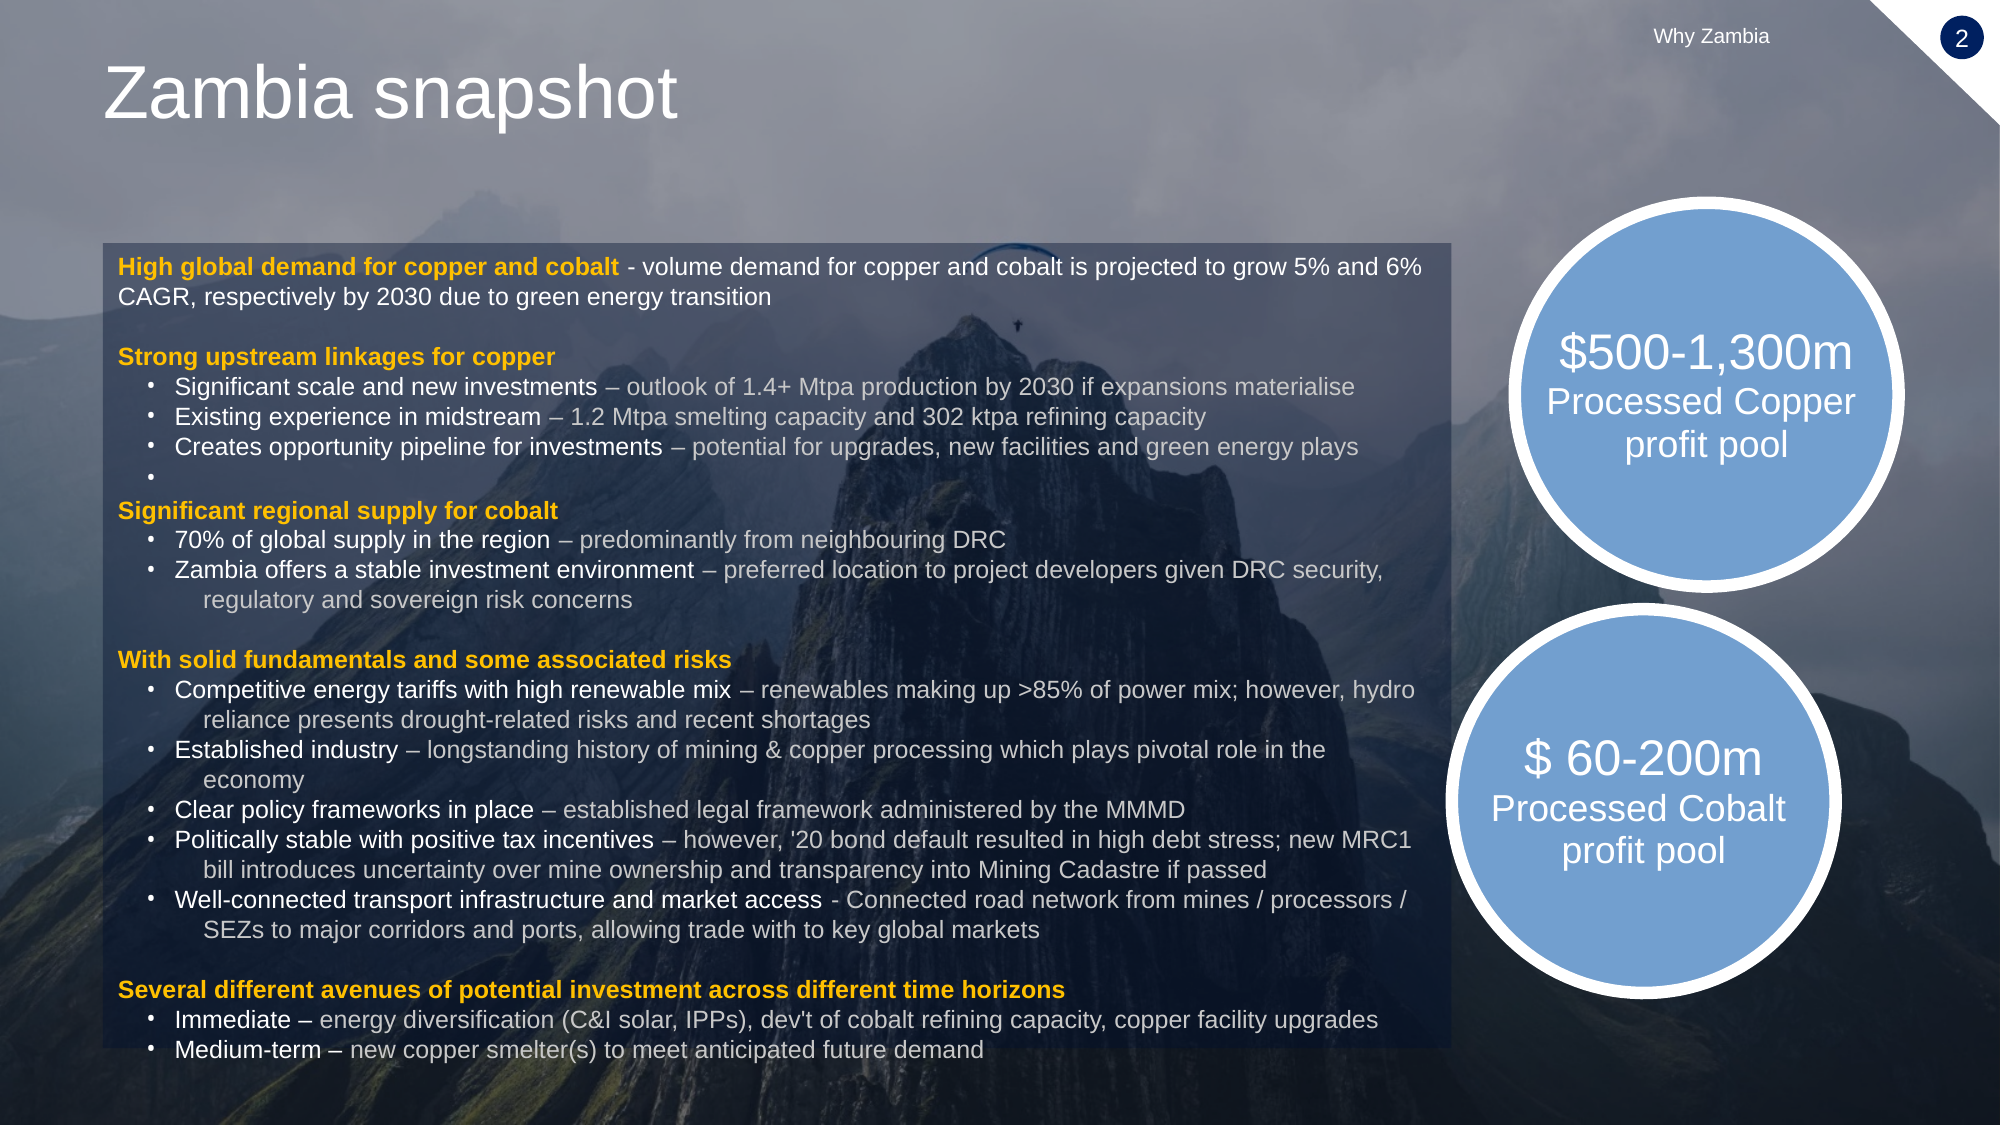

Why Zambia
2
# Zambia snapshot
$500-1,300m
Processed Copper
profit pool
High global demand for copper and cobalt - volume demand for copper and cobalt is projected to grow 5% and 6% CAGR, respectively by 2030 due to green energy transition
Strong upstream linkages for copper
Significant scale and new investments – outlook of 1.4+ Mtpa production by 2030 if expansions materialise
Existing experience in midstream – 1.2 Mtpa smelting capacity and 302 ktpa refining capacity
Creates opportunity pipeline for investments – potential for upgrades, new facilities and green energy plays
Significant regional supply for cobalt
70% of global supply in the region – predominantly from neighbouring DRC
Zambia offers a stable investment environment – preferred location to project developers given DRC security, regulatory and sovereign risk concerns
With solid fundamentals and some associated risks
Competitive energy tariffs with high renewable mix – renewables making up >85% of power mix; however, hydro reliance presents drought-related risks and recent shortages
Established industry – longstanding history of mining & copper processing which plays pivotal role in the economy
Clear policy frameworks in place – established legal framework administered by the MMMD
Politically stable with positive tax incentives – however, '20 bond default resulted in high debt stress; new MRC1 bill introduces uncertainty over mine ownership and transparency into Mining Cadastre if passed
Well-connected transport infrastructure and market access - Connected road network from mines / processors / SEZs to major corridors and ports, allowing trade with to key global markets
Several different avenues of potential investment across different time horizons
Immediate – energy diversification (C&I solar, IPPs), dev't of cobalt refining capacity, copper facility upgrades
Medium-term – new copper smelter(s) to meet anticipated future demand
$ 60-200m
Processed Cobalt
profit pool